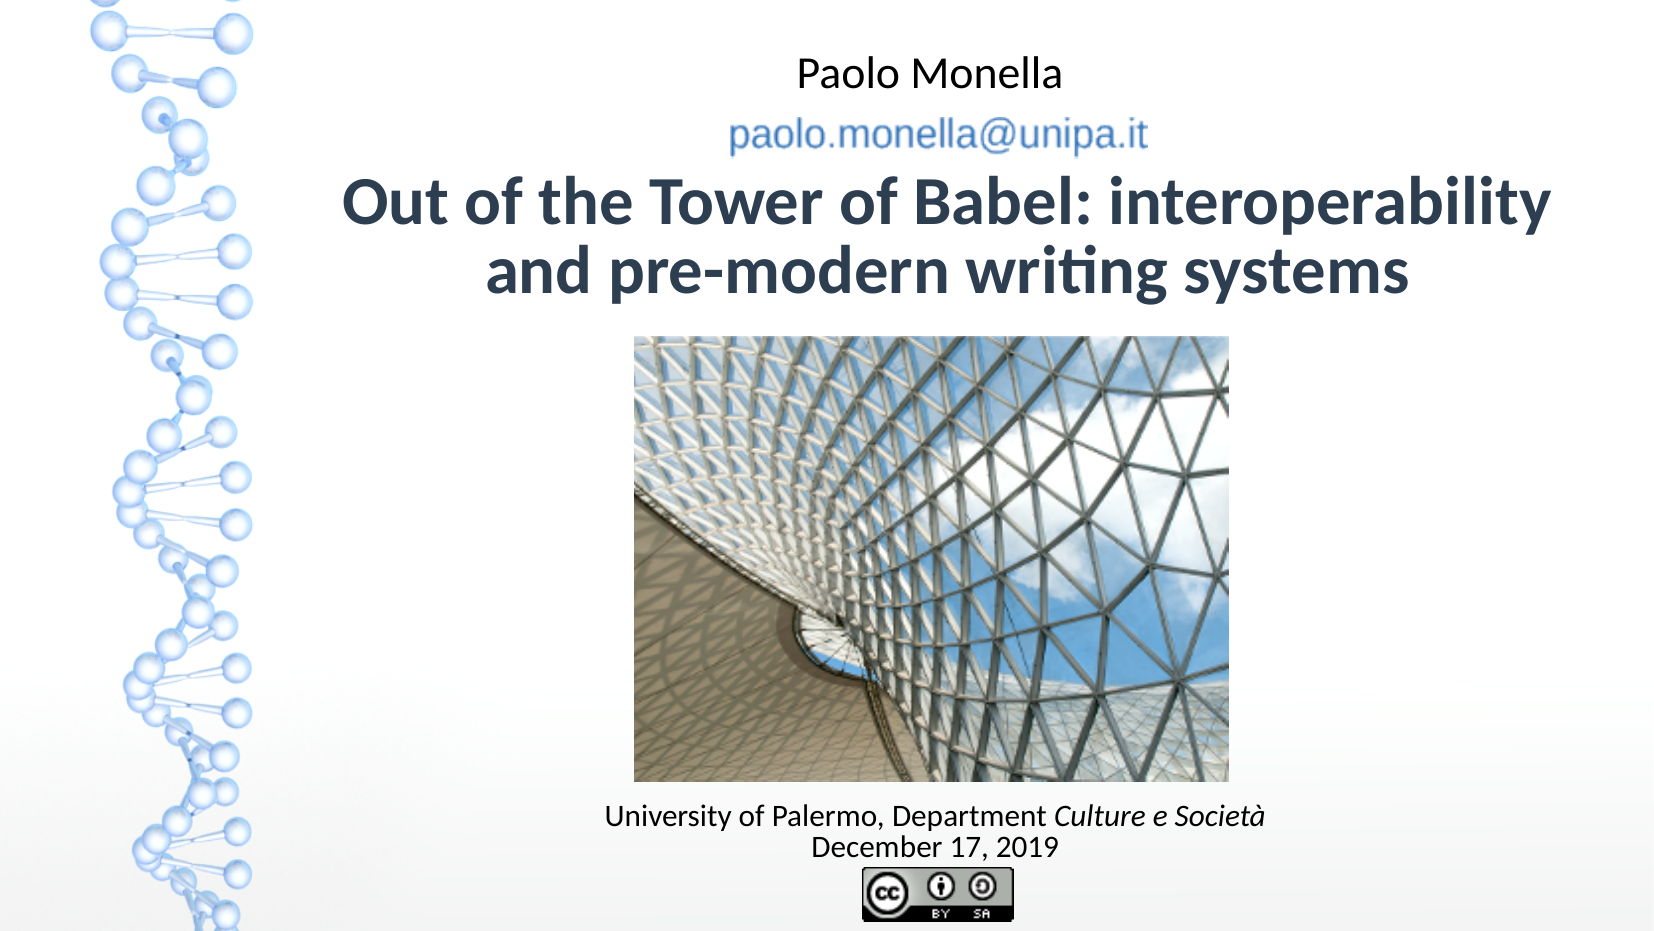

# Paolo Monella
Out of the Tower of Babel: interoperability
and pre-modern writing systems
University of Palermo, Department Culture e Società
December 17, 2019